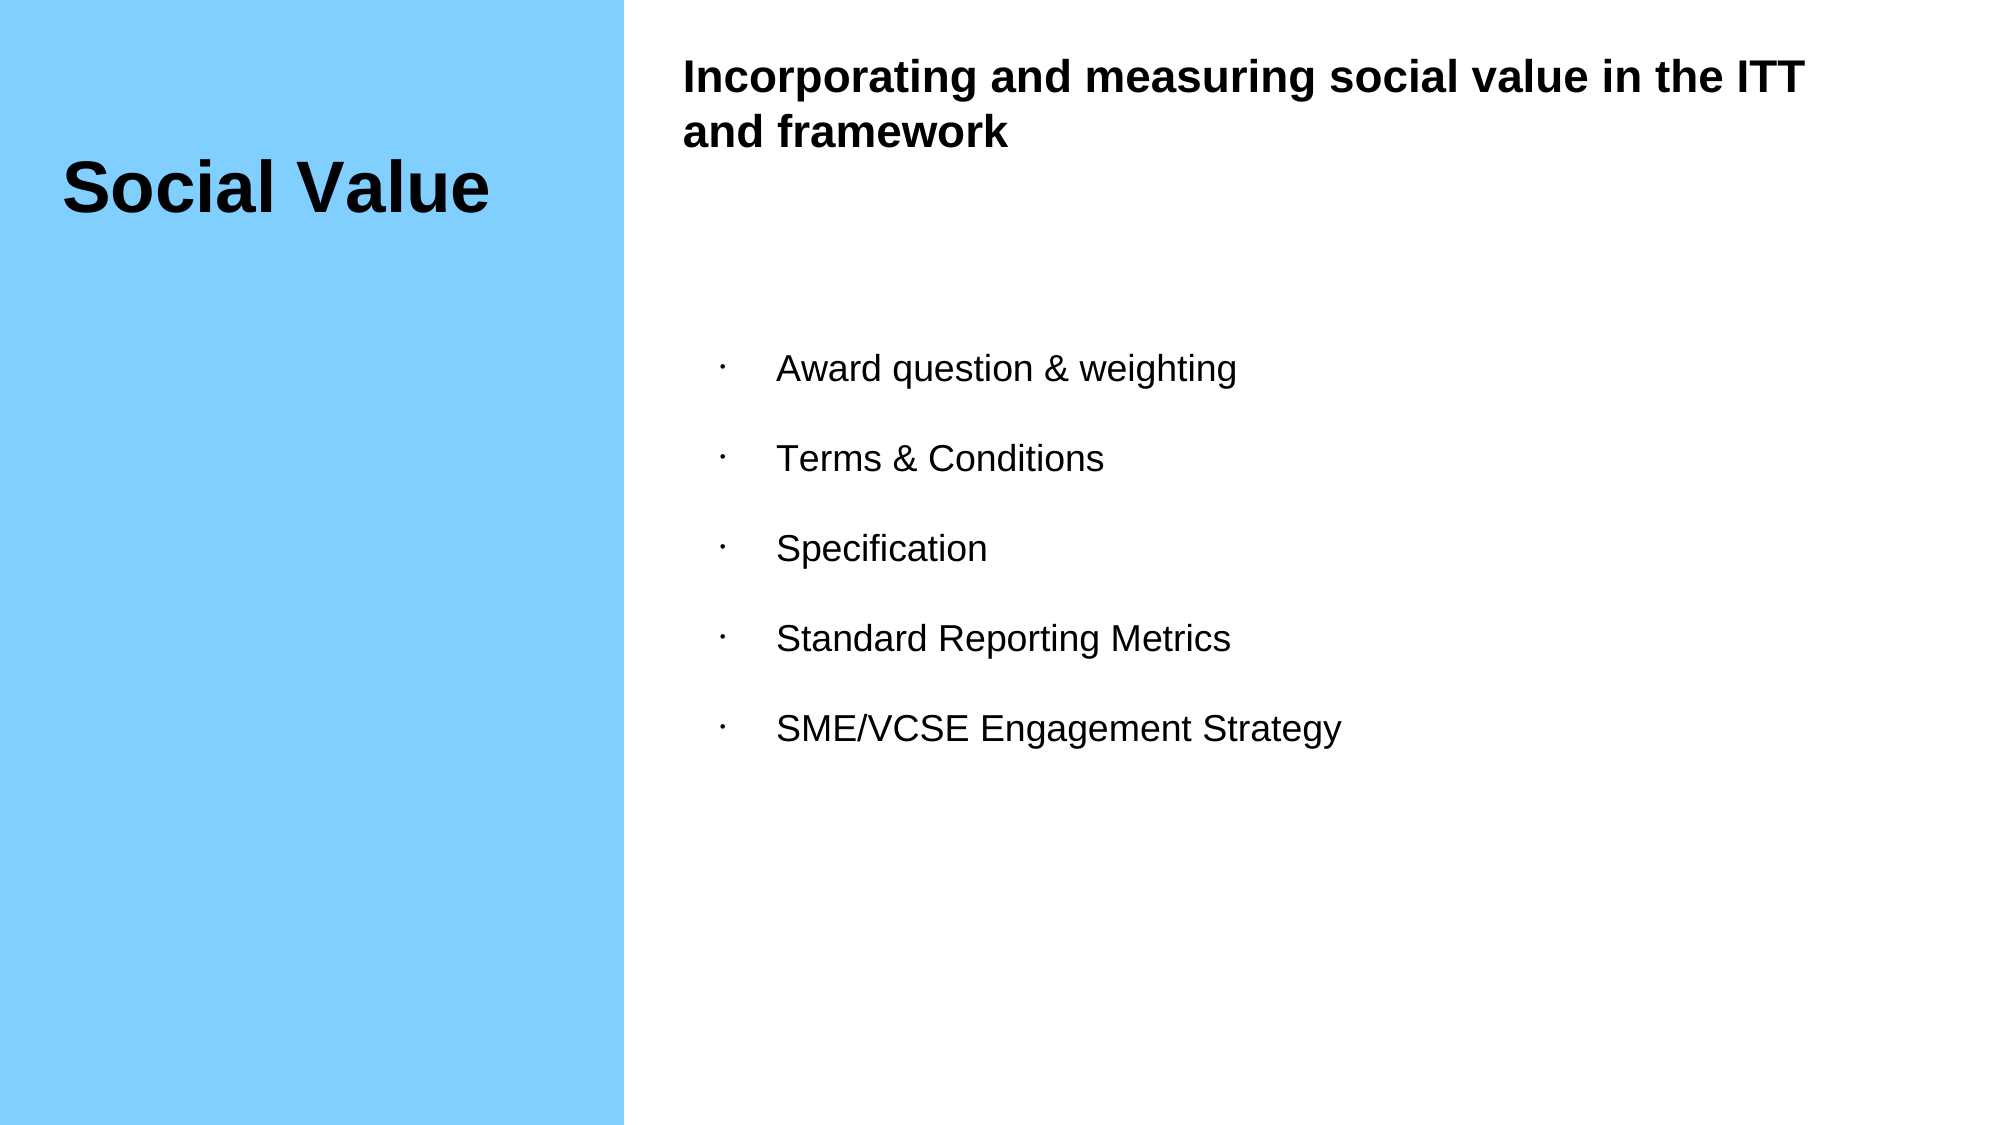

# Incorporating and measuring social value in the ITT and framework
Social Value
Award question & weighting
Terms & Conditions
Specification
Standard Reporting Metrics
SME/VCSE Engagement Strategy